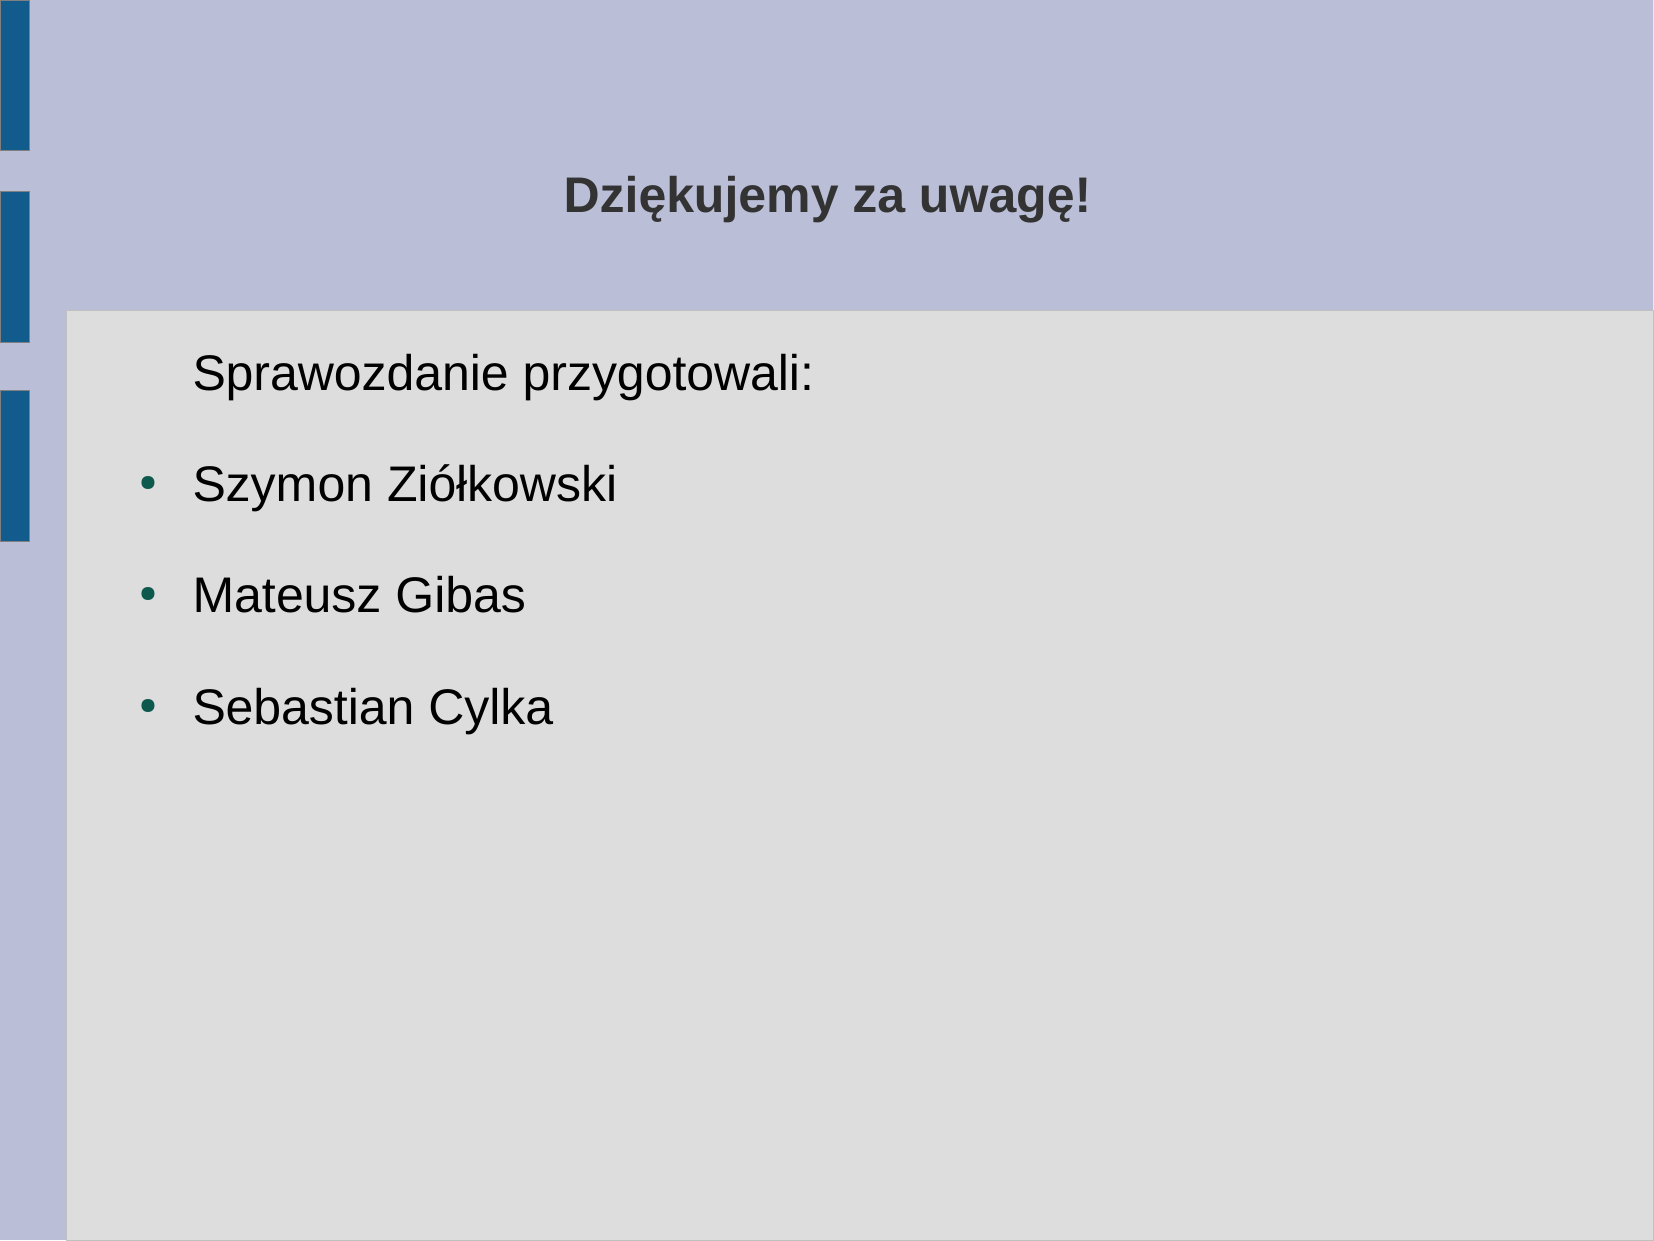

# Dziękujemy za uwagę!
Sprawozdanie przygotowali:
Szymon Ziółkowski
Mateusz Gibas
Sebastian Cylka